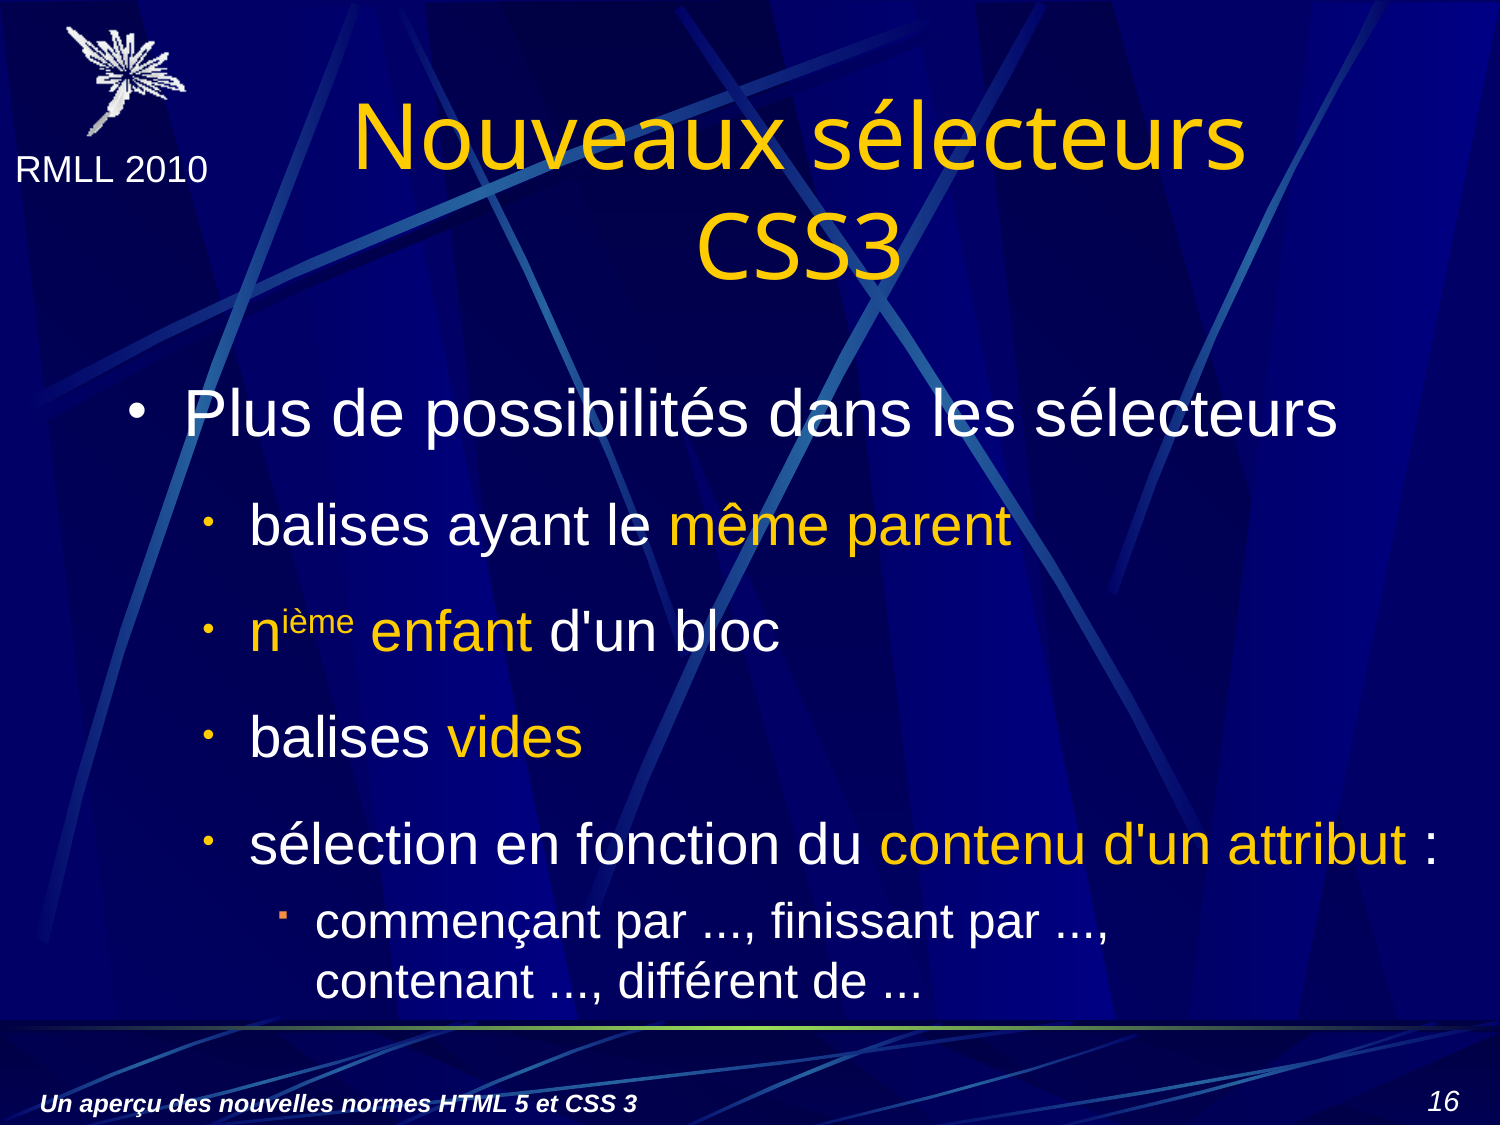

# Nouveaux sélecteurs CSS3
Plus de possibilités dans les sélecteurs
balises ayant le même parent
nième enfant d'un bloc
balises vides
sélection en fonction du contenu d'un attribut :
commençant par ..., finissant par ...,
contenant ..., différent de ...